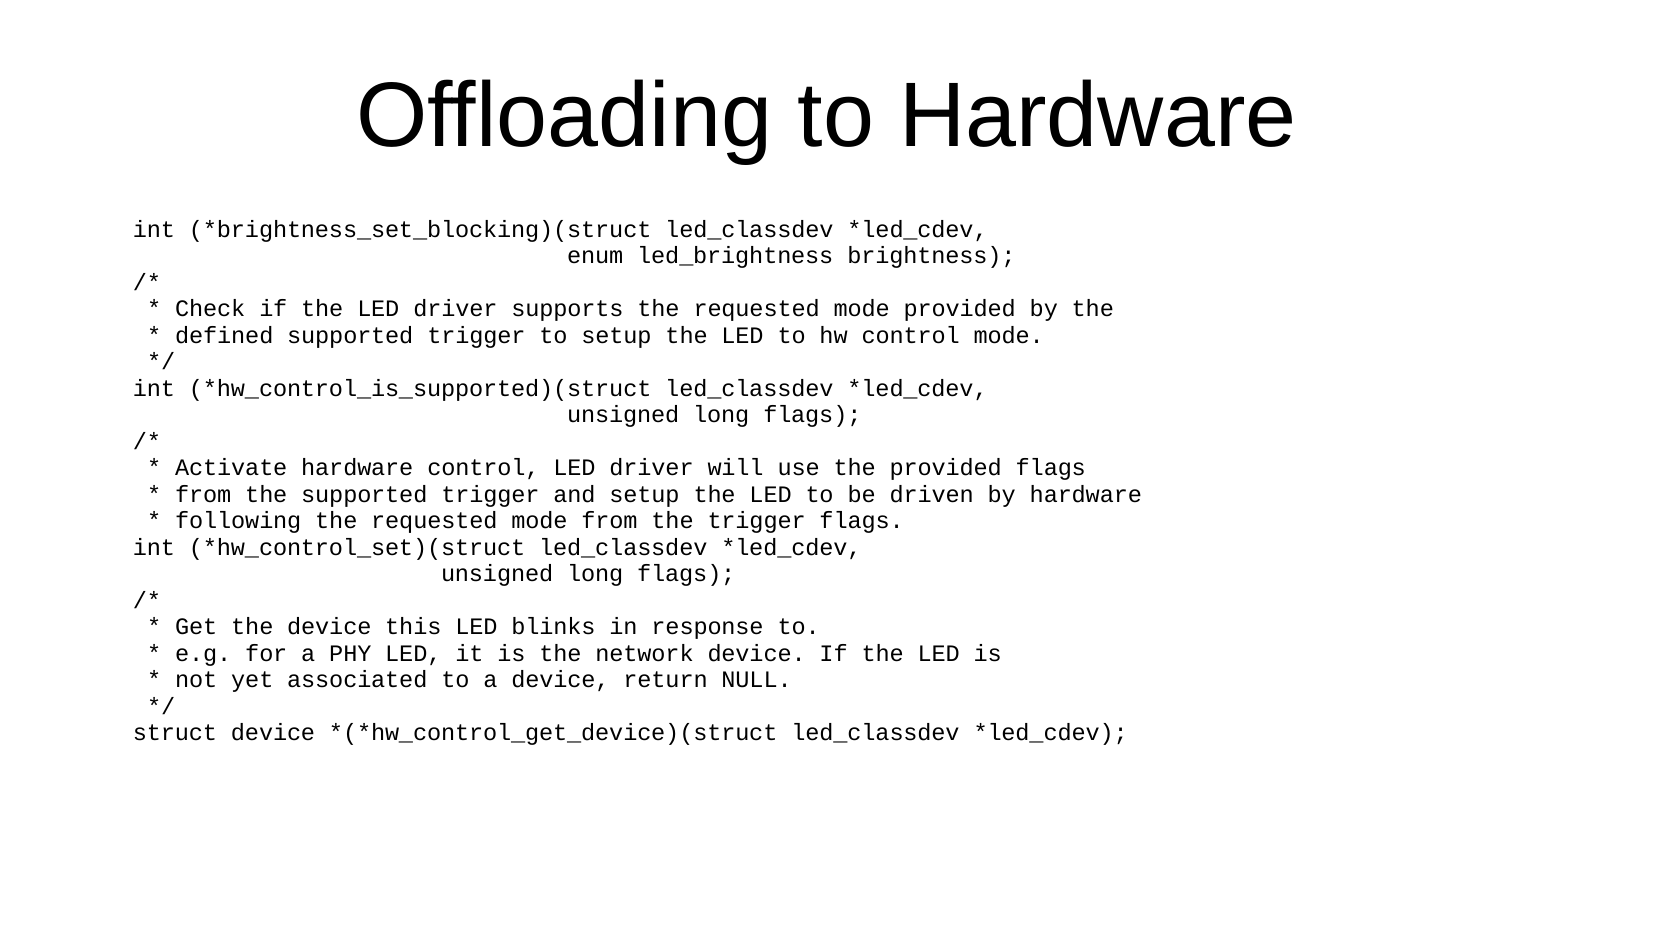

# Offloading to Hardware
int (*brightness_set_blocking)(struct led_classdev *led_cdev,
 enum led_brightness brightness);
/*
 * Check if the LED driver supports the requested mode provided by the
 * defined supported trigger to setup the LED to hw control mode.
 */
int (*hw_control_is_supported)(struct led_classdev *led_cdev,
 unsigned long flags);
/*
 * Activate hardware control, LED driver will use the provided flags
 * from the supported trigger and setup the LED to be driven by hardware
 * following the requested mode from the trigger flags.
int (*hw_control_set)(struct led_classdev *led_cdev,
 unsigned long flags);
/*
 * Get the device this LED blinks in response to.
 * e.g. for a PHY LED, it is the network device. If the LED is
 * not yet associated to a device, return NULL.
 */
struct device *(*hw_control_get_device)(struct led_classdev *led_cdev);